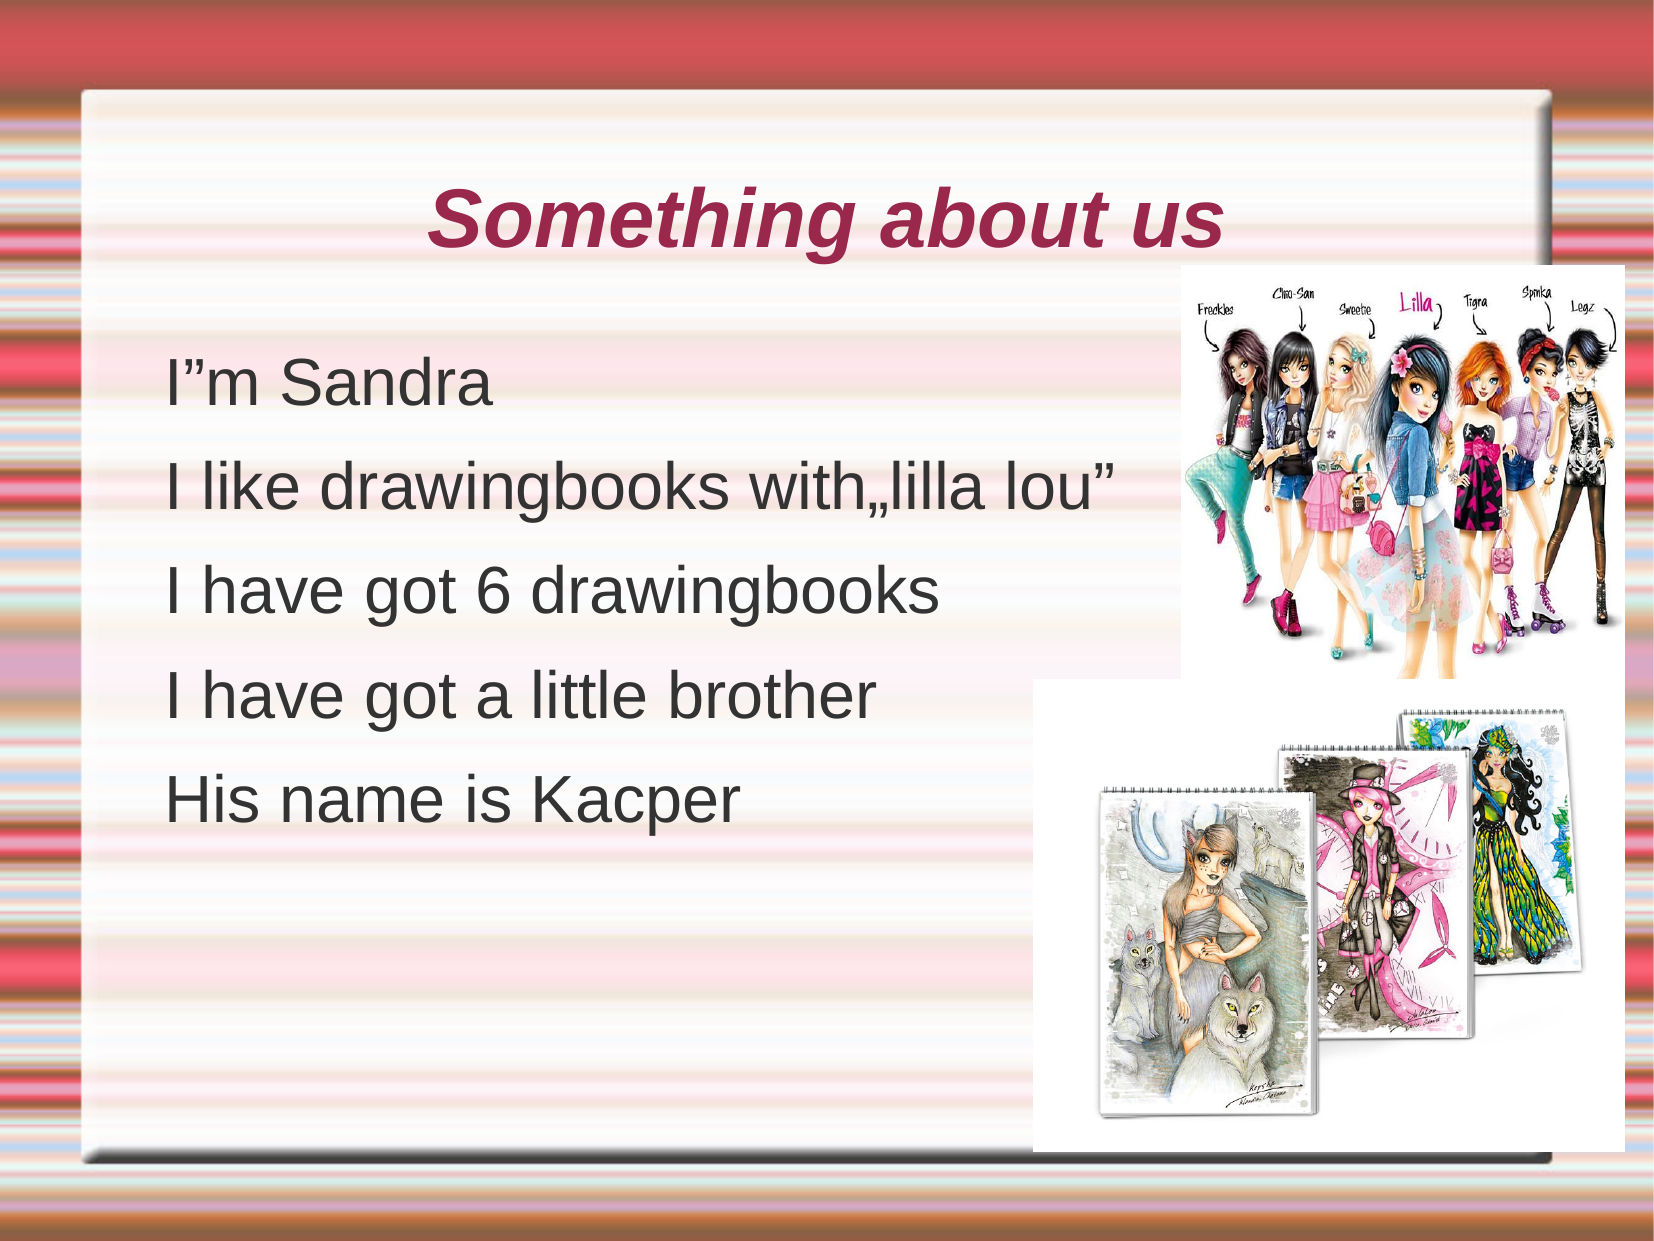

# Something about us
I”m Sandra
I like drawingbooks with„lilla lou”
I have got 6 drawingbooks
I have got a little brother
His name is Kacper